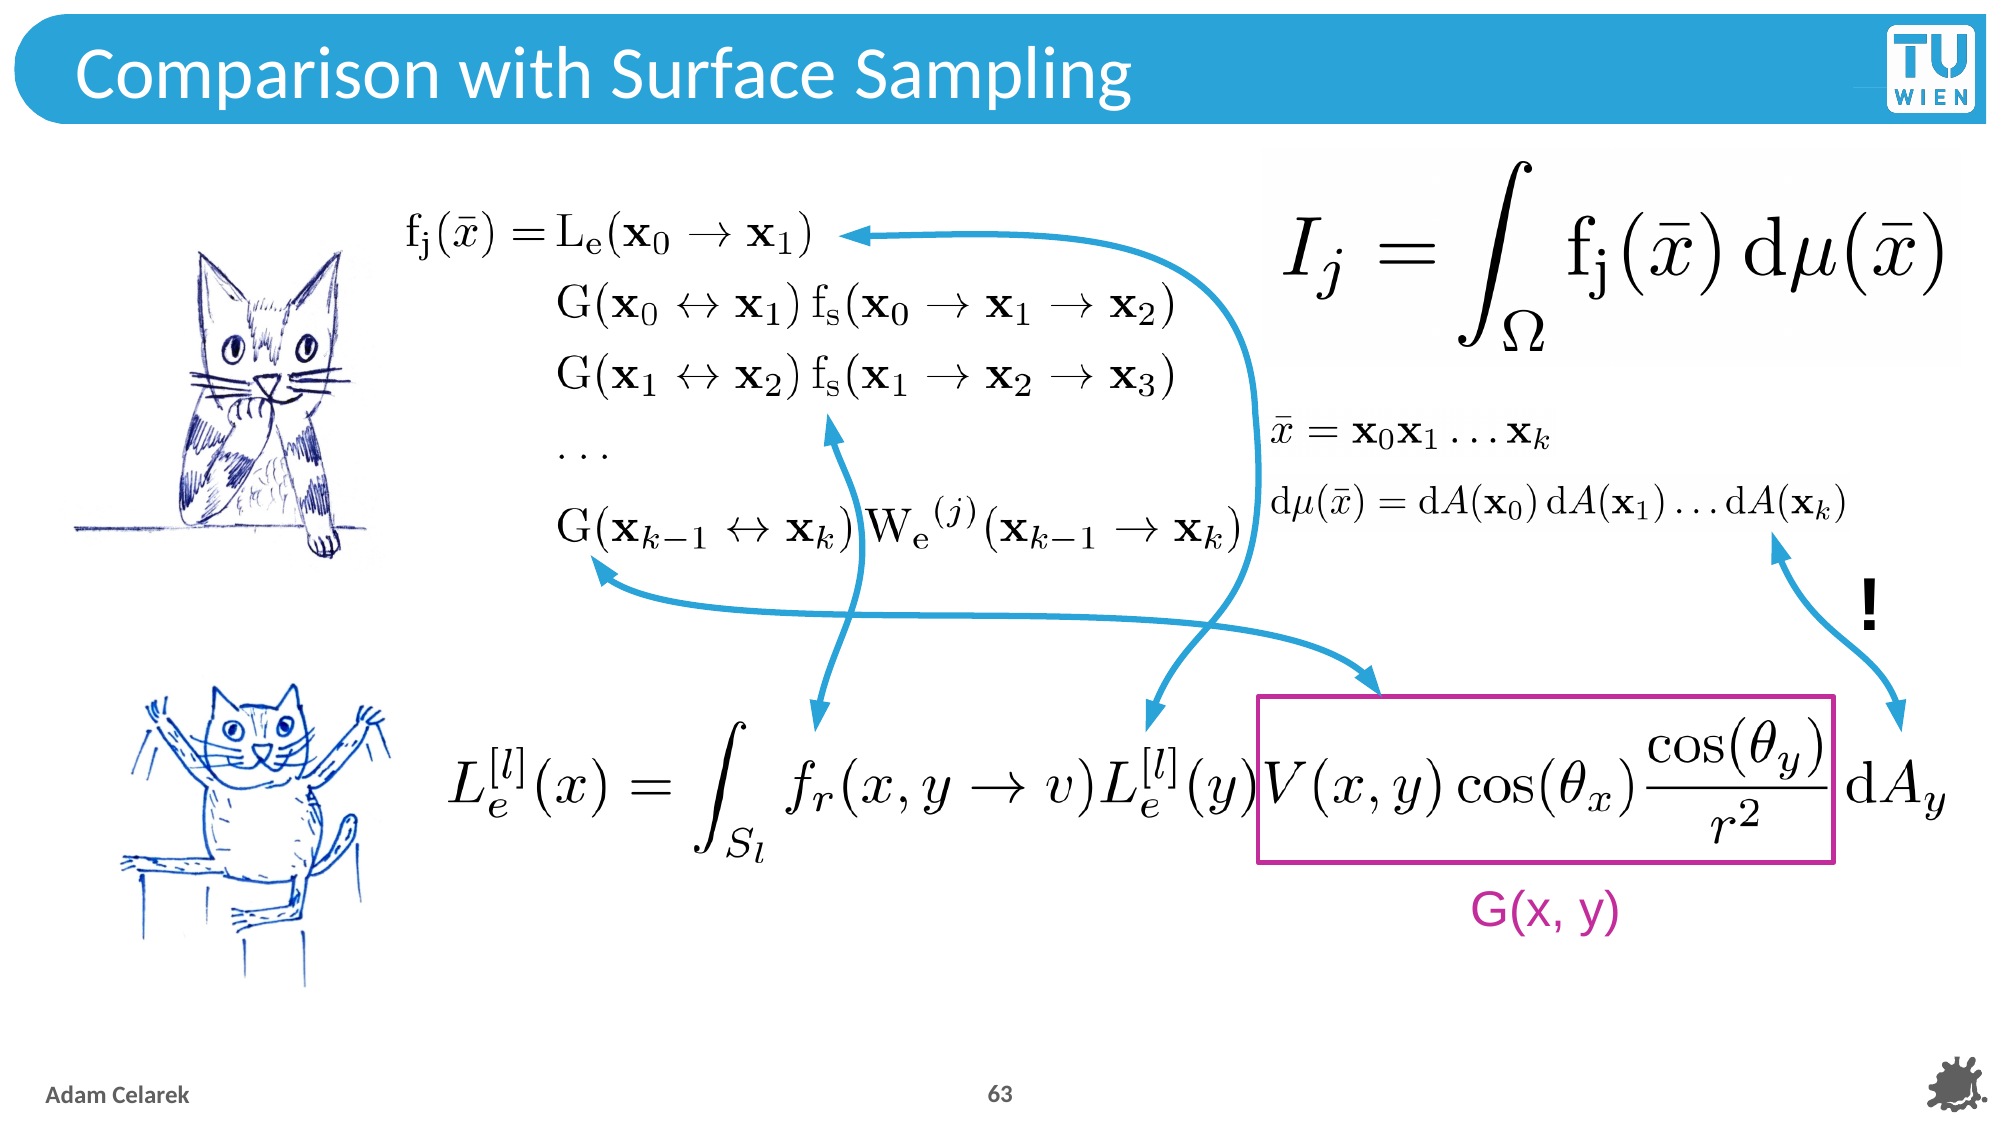

# Comparison with Surface Sampling
!
G(x, y)
Adam Celarek